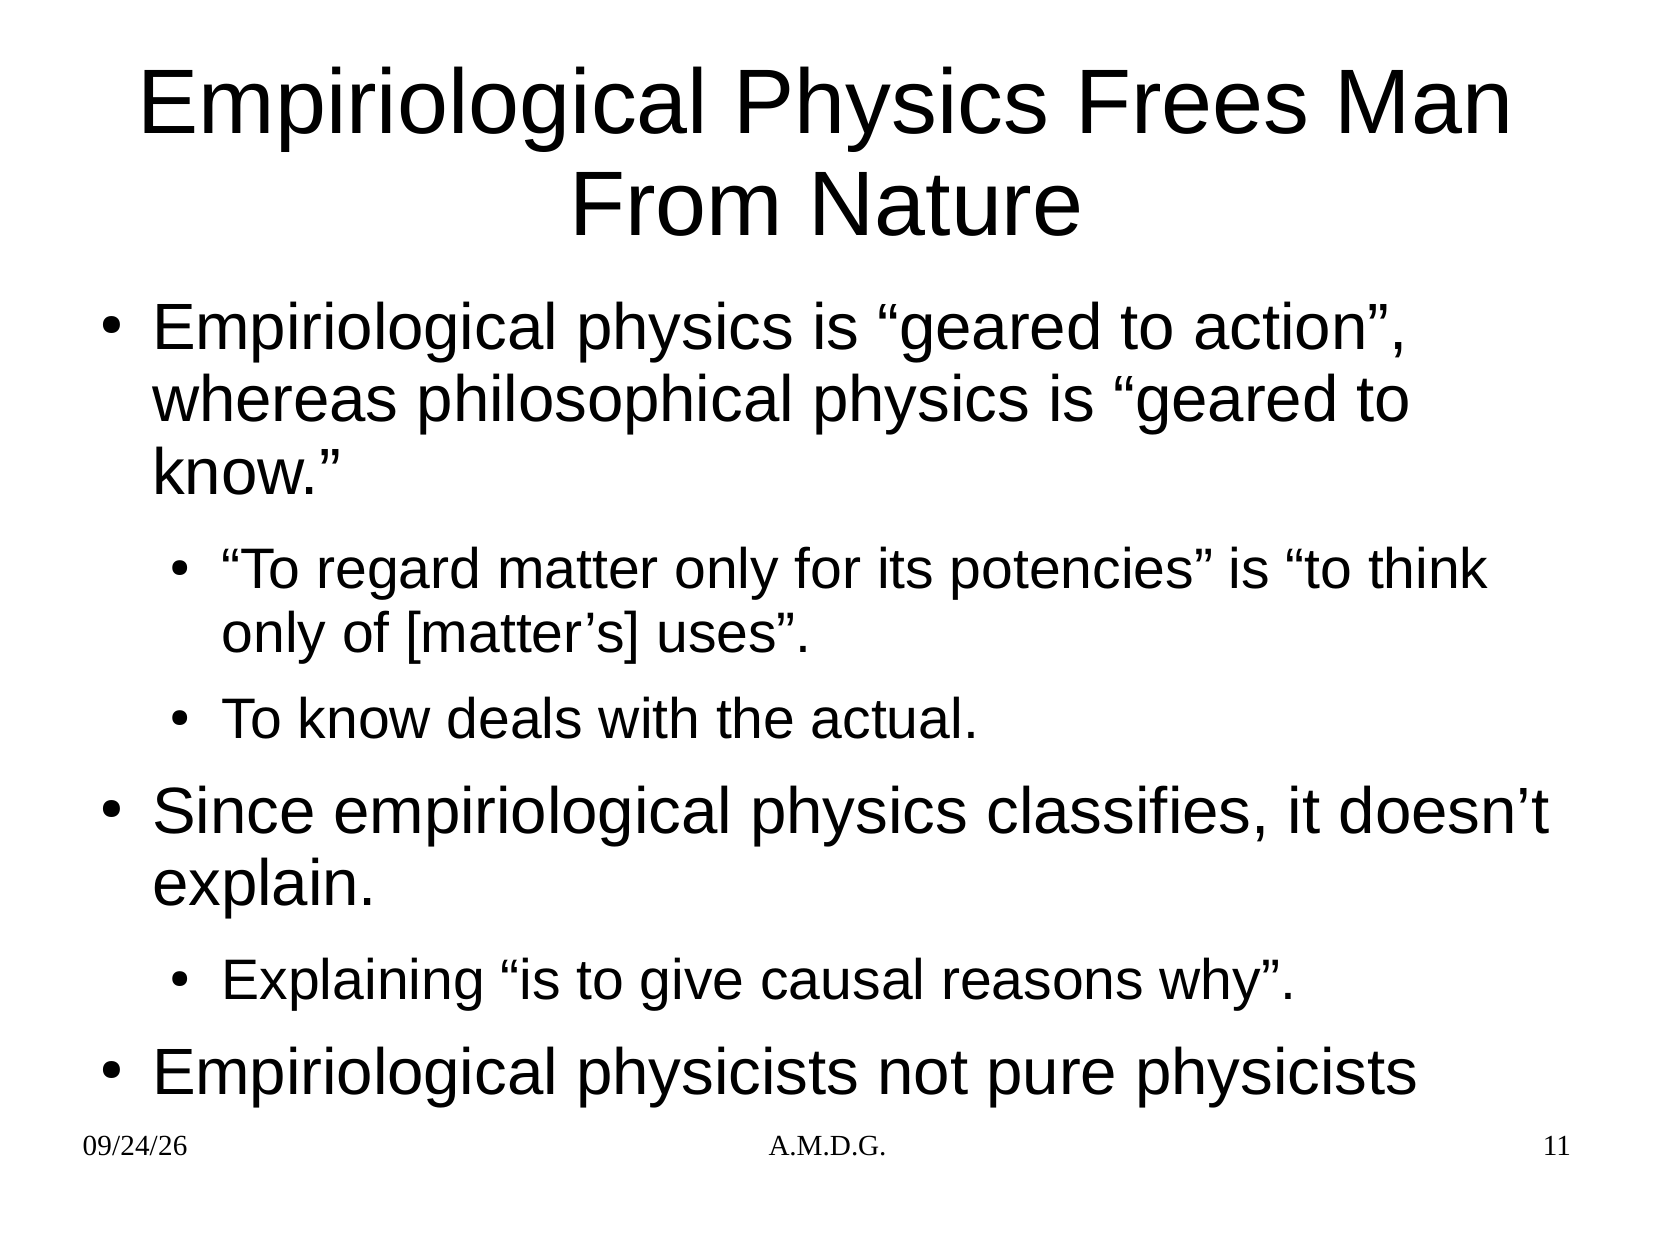

# Empiriological Physics Frees Man From Nature
Empiriological physics is “geared to action”, whereas philosophical physics is “geared to know.”
“To regard matter only for its potencies” is “to think only of [matter’s] uses”.
To know deals with the actual.
Since empiriological physics classifies, it doesn’t explain.
Explaining “is to give causal reasons why”.
Empiriological physicists not pure physicists
`
A.M.D.G.
11